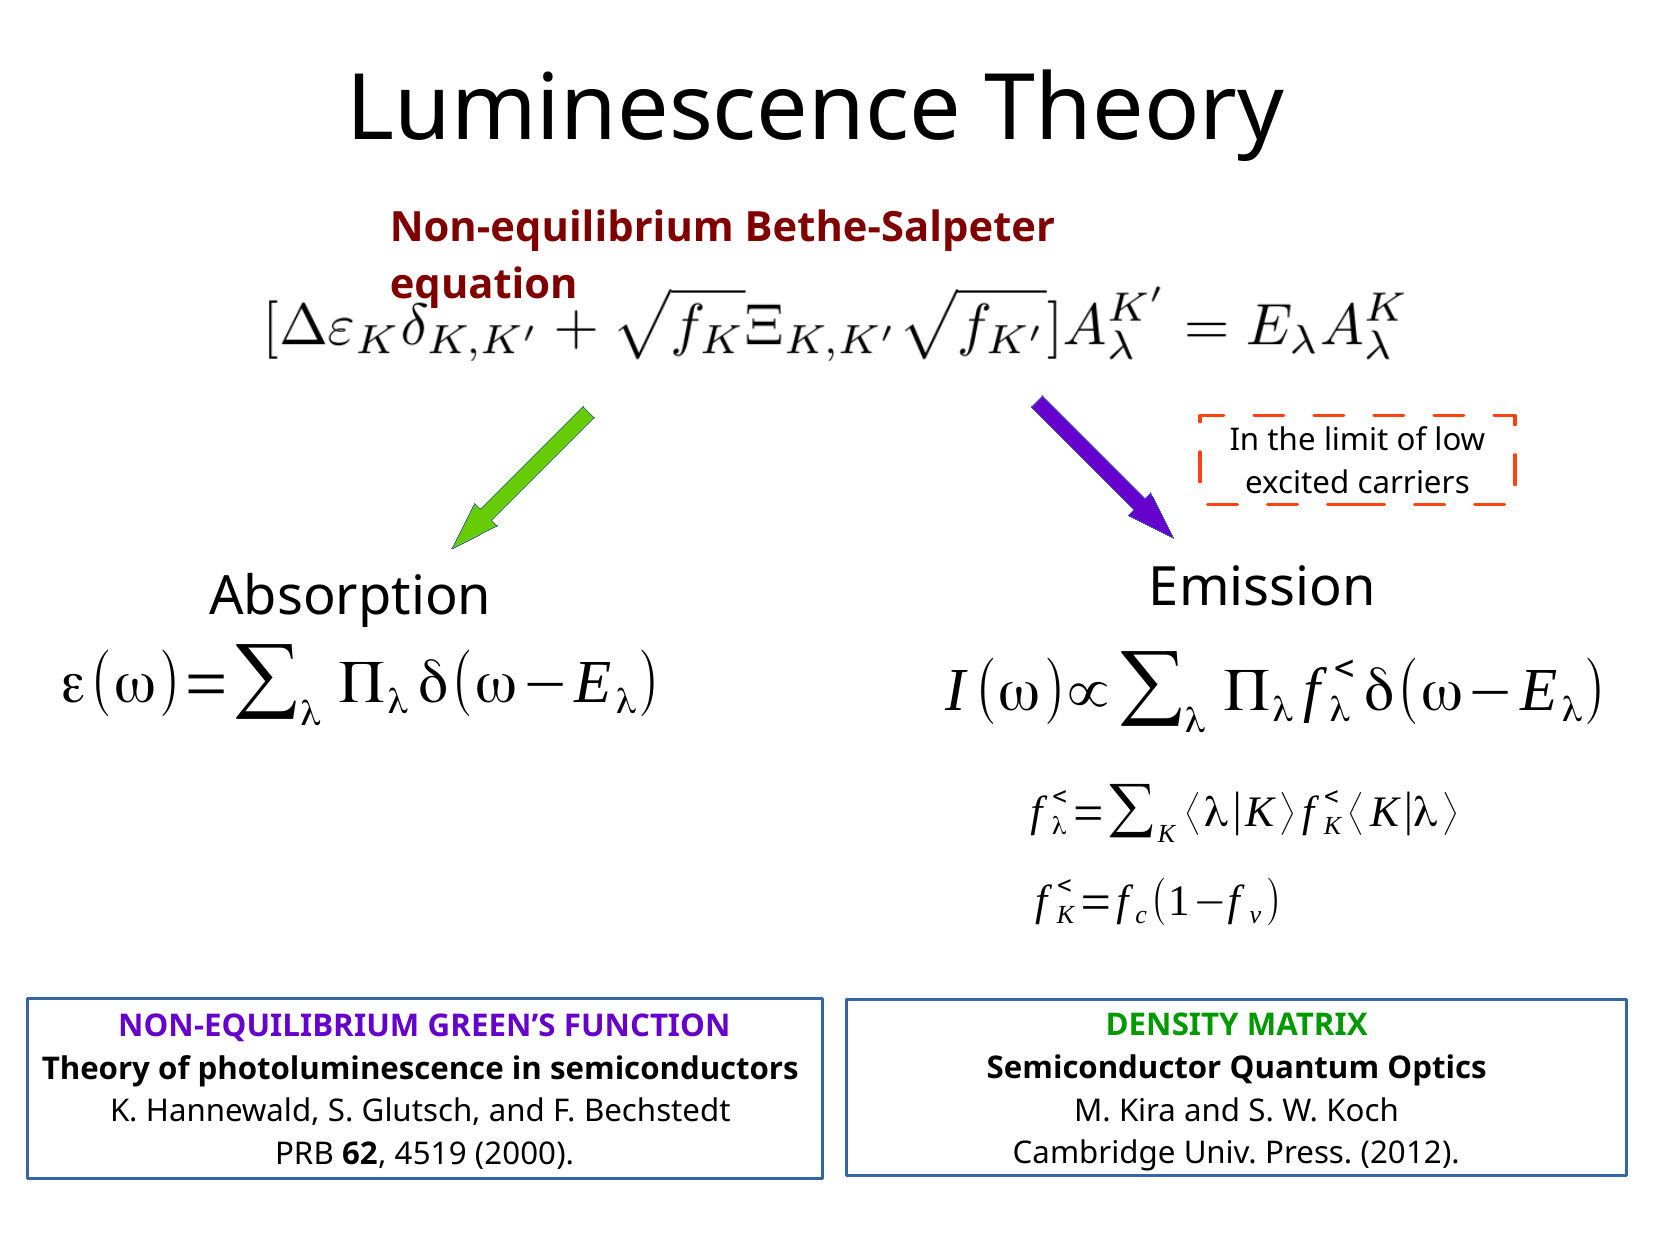

# Luminescence Theory
Non-equilibrium Bethe-Salpeter equation
In the limit of low excited carriers
Emission
Absorption
NON-EQUILIBRIUM GREEN’S FUNCTION
Theory of photoluminescence in semiconductors
K. Hannewald, S. Glutsch, and F. Bechstedt
PRB 62, 4519 (2000).
DENSITY MATRIX
Semiconductor Quantum Optics
M. Kira and S. W. Koch
Cambridge Univ. Press. (2012).